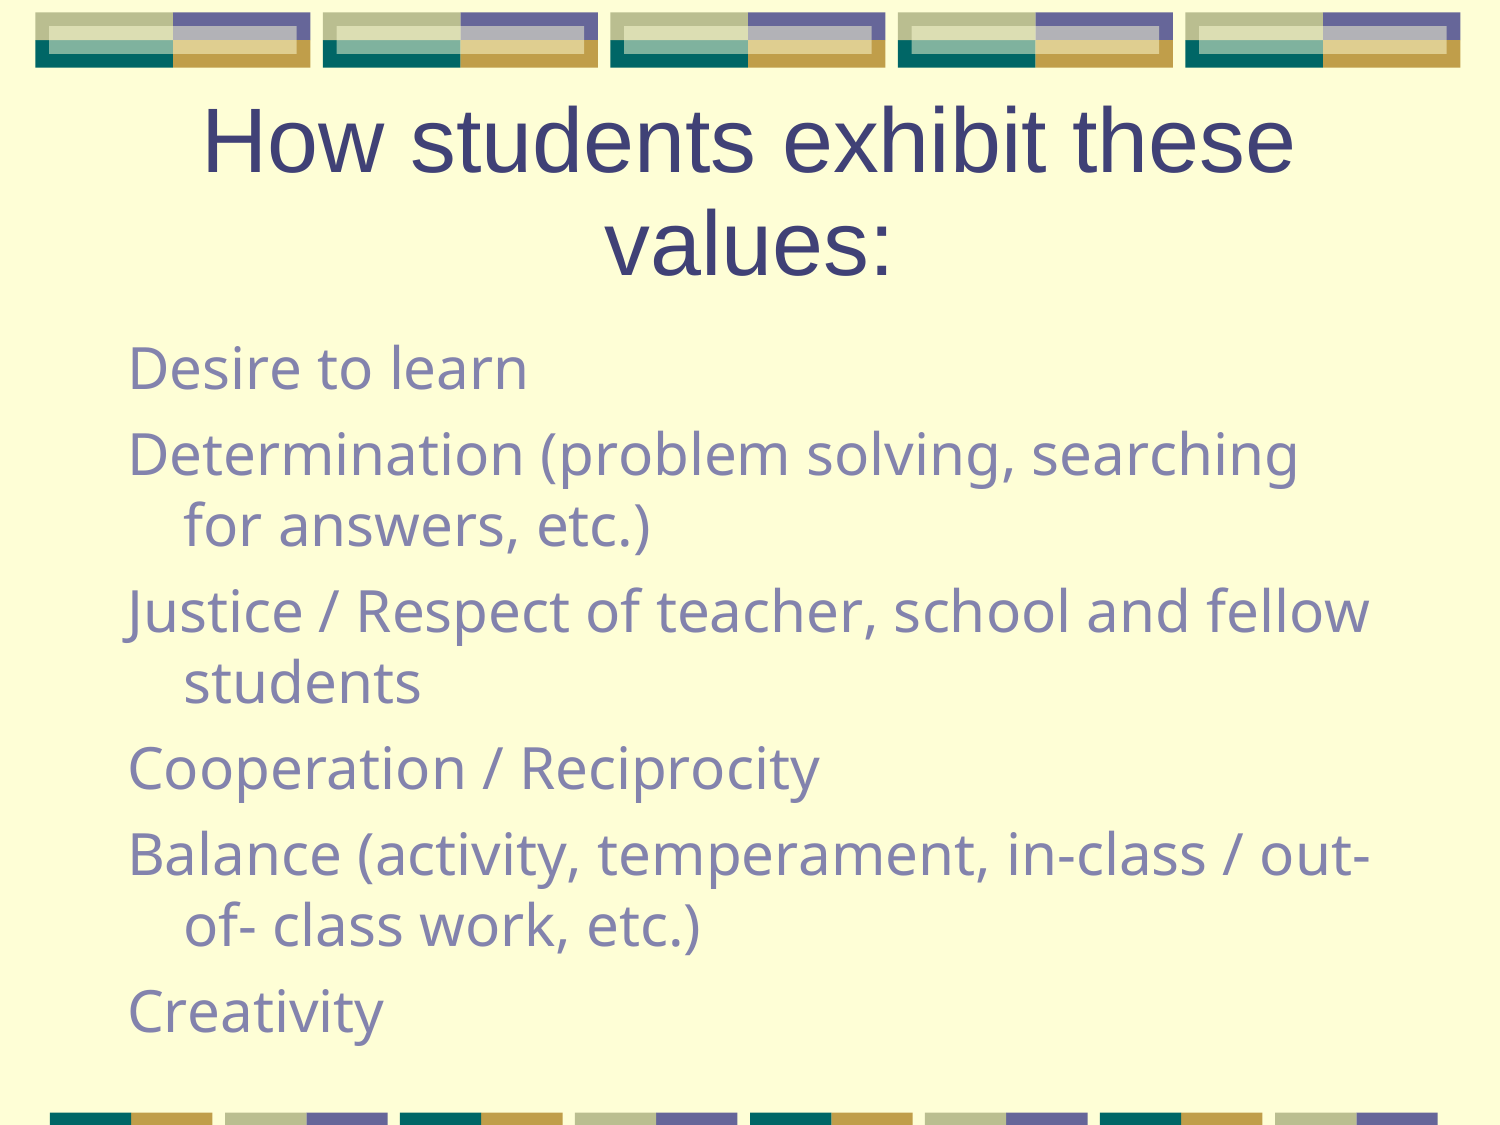

# How students exhibit these values:
Desire to learn
Determination (problem solving, searching for answers, etc.)
Justice / Respect of teacher, school and fellow students
Cooperation / Reciprocity
Balance (activity, temperament, in-class / out- of- class work, etc.)
Creativity